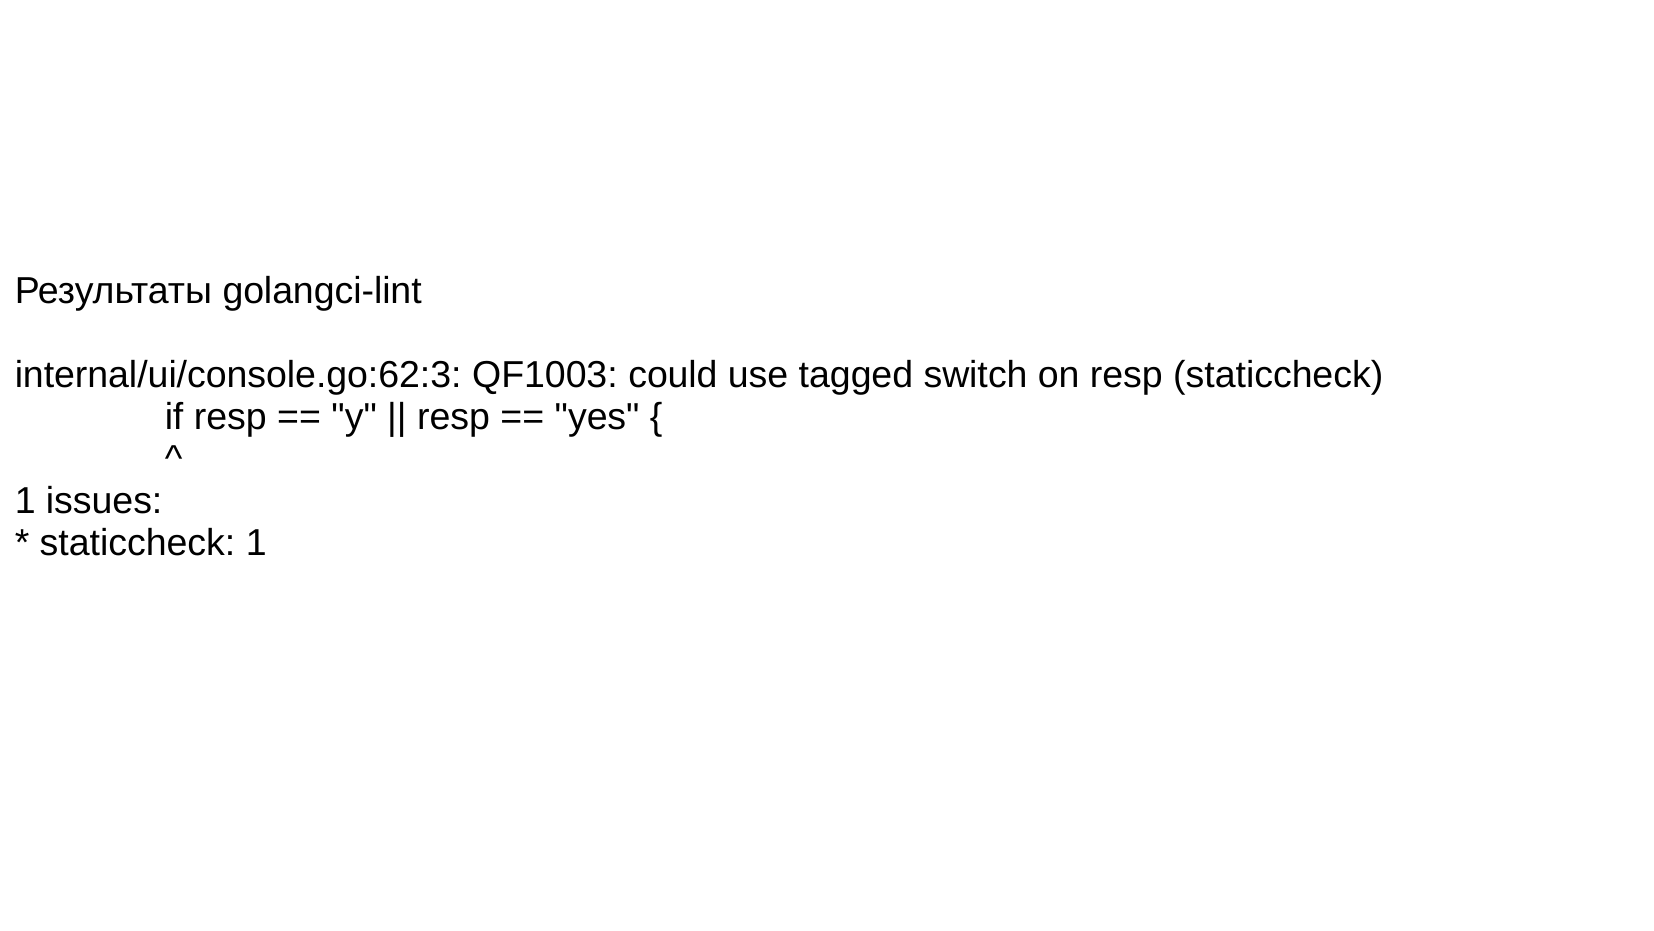

Результаты golangci-lint
internal/ui/console.go:62:3: QF1003: could use tagged switch on resp (staticcheck)
		if resp == "y" || resp == "yes" {
		^
1 issues:
* staticcheck: 1